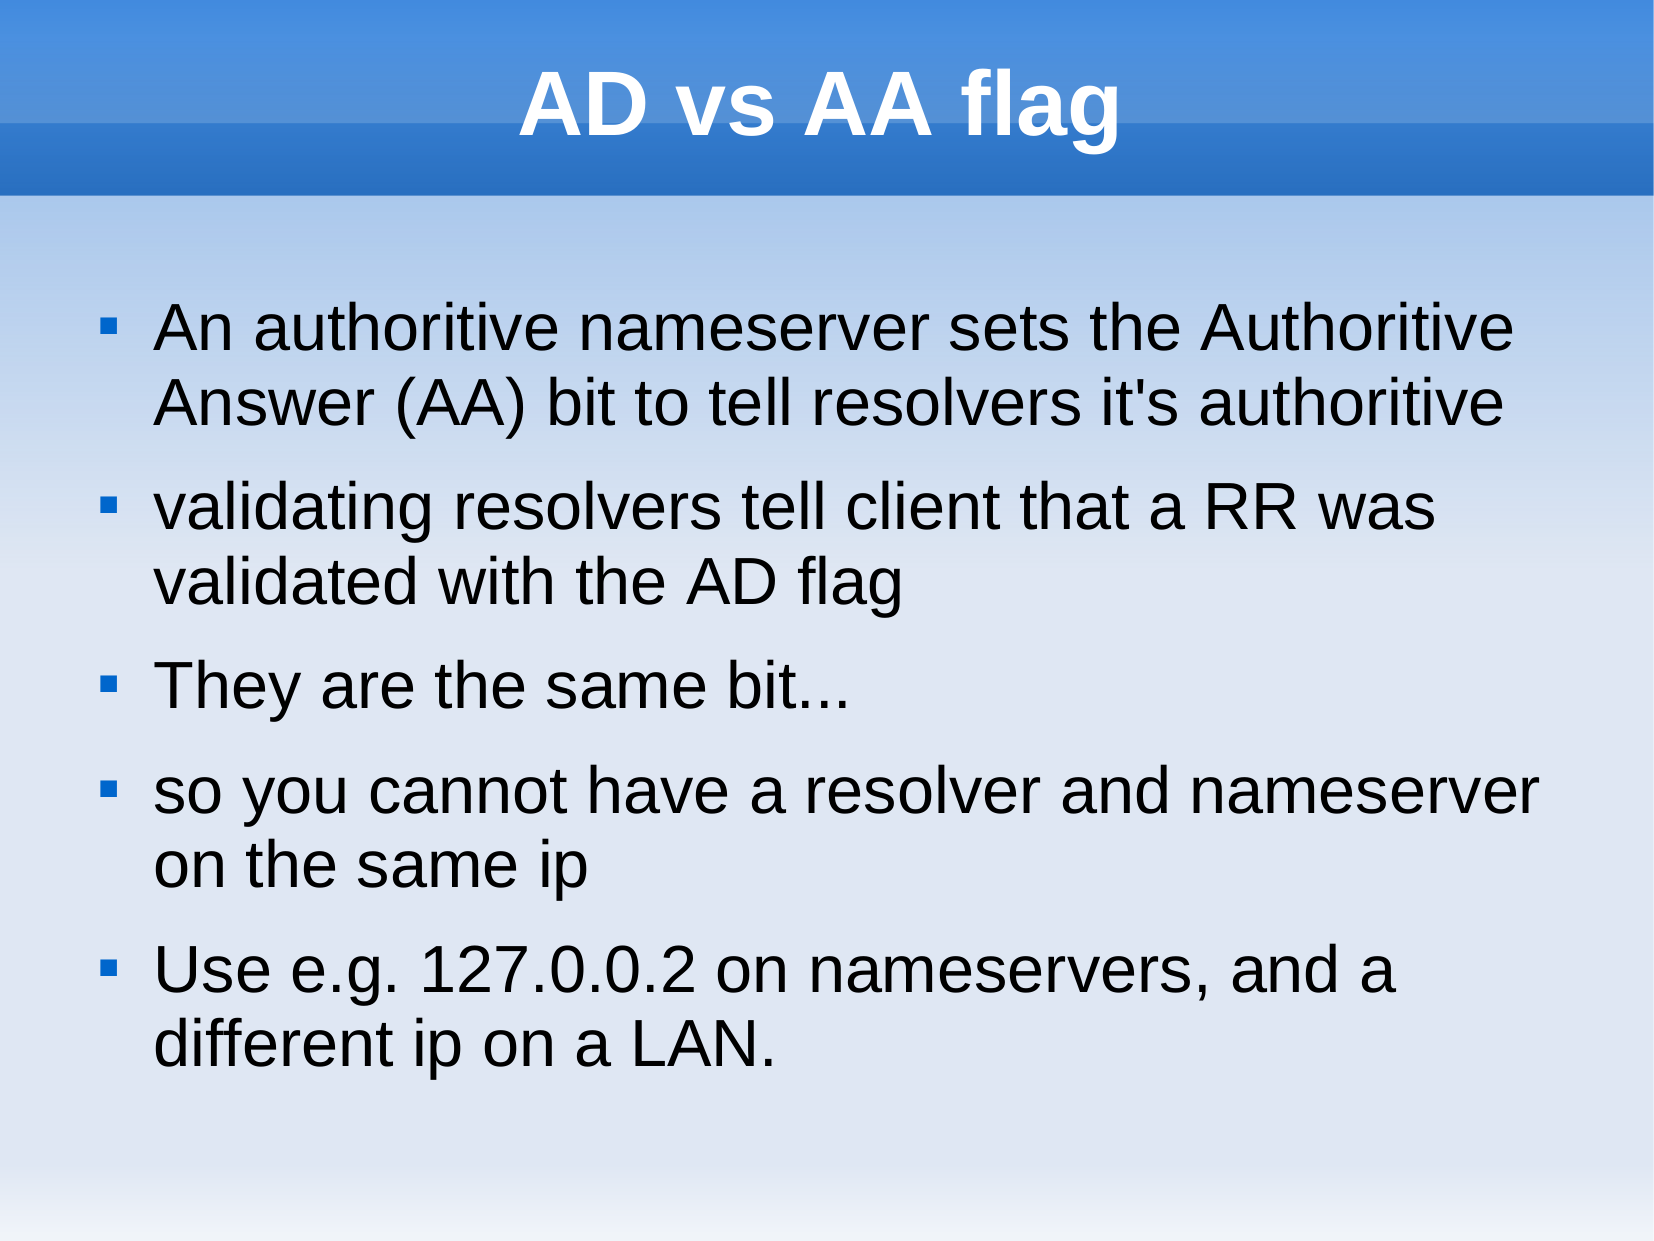

# AD vs AA flag
An authoritive nameserver sets the Authoritive Answer (AA) bit to tell resolvers it's authoritive
validating resolvers tell client that a RR was validated with the AD flag
They are the same bit...
so you cannot have a resolver and nameserver on the same ip
Use e.g. 127.0.0.2 on nameservers, and a different ip on a LAN.